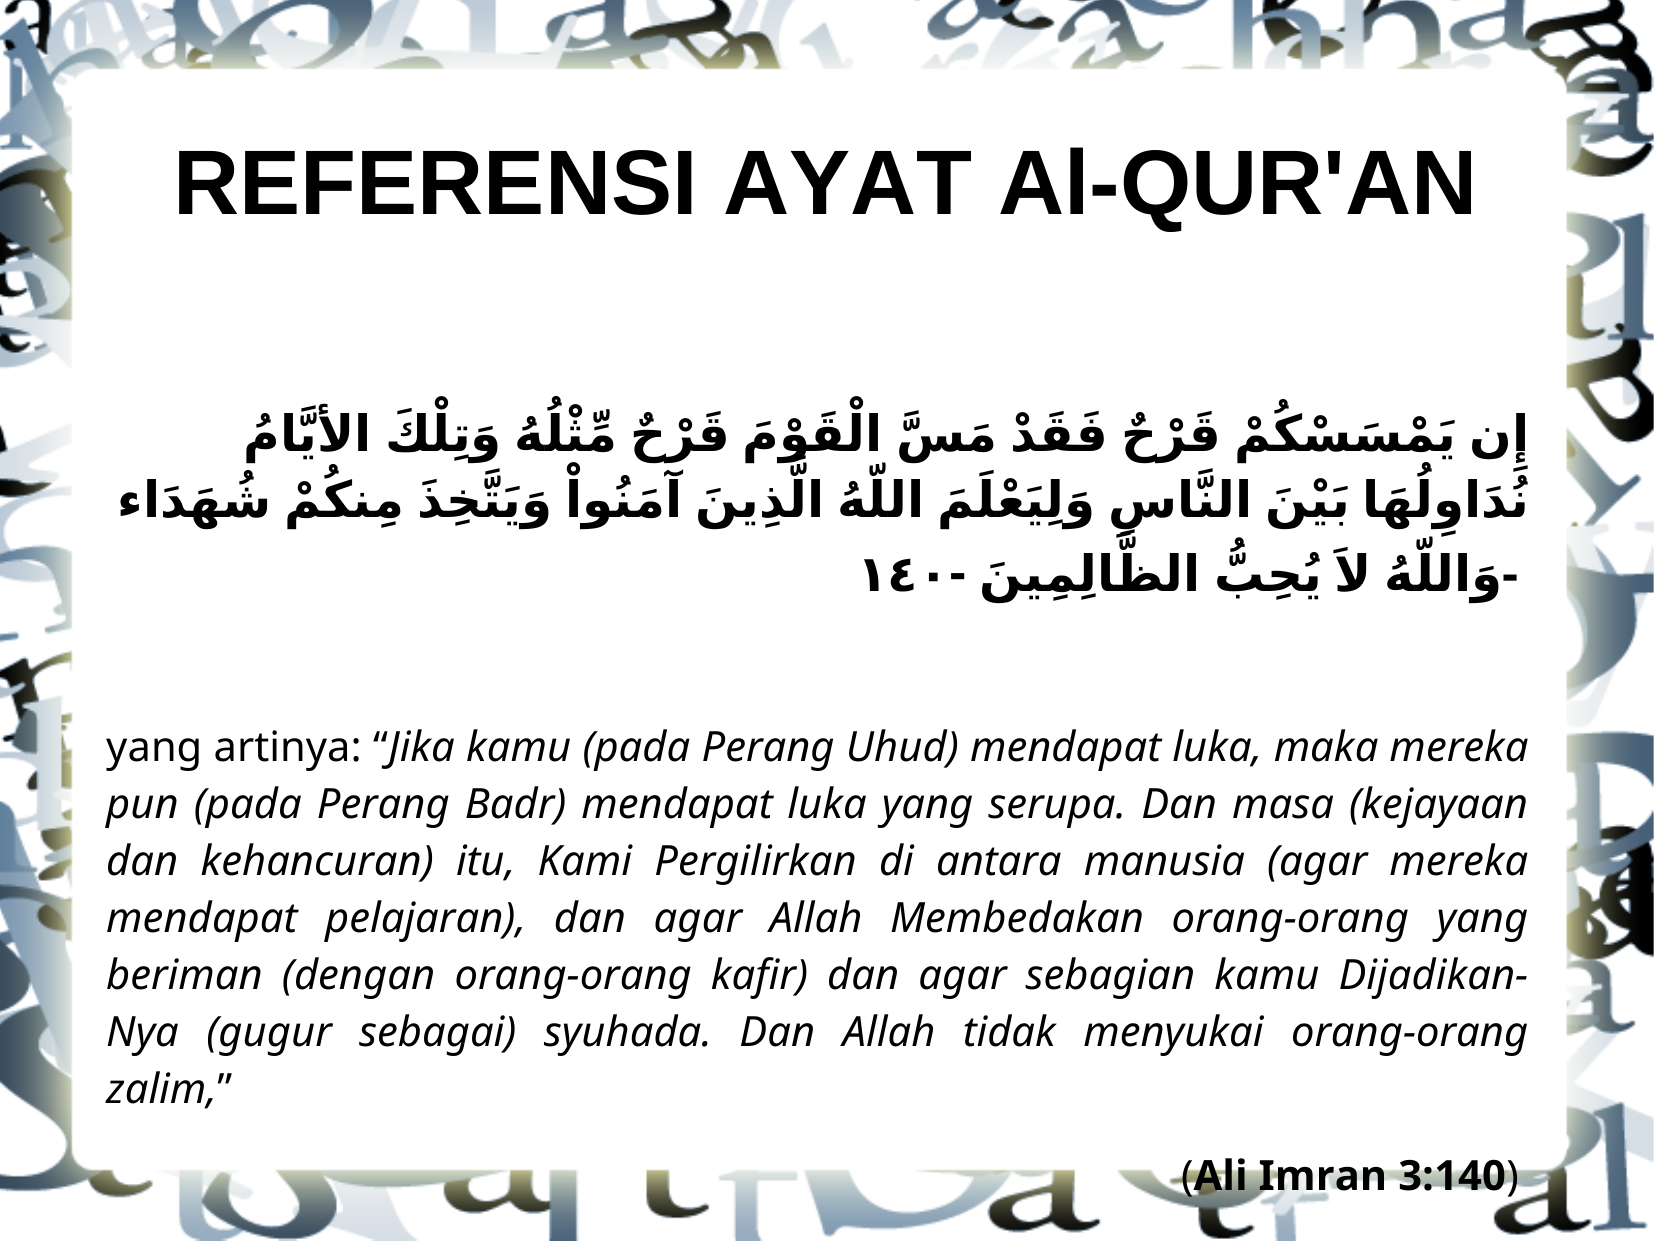

# REFERENSI AYAT Al-QUR'AN
إِن يَمْسَسْكُمْ قَرْحٌ فَقَدْ مَسَّ الْقَوْمَ قَرْحٌ مِّثْلُهُ وَتِلْكَ الأيَّامُ نُدَاوِلُهَا بَيْنَ النَّاسِ وَلِيَعْلَمَ اللّهُ الَّذِينَ آمَنُواْ وَيَتَّخِذَ مِنكُمْ شُهَدَاء وَاللّهُ لاَ يُحِبُّ الظَّالِمِينَ -١٤٠-
yang artinya: “Jika kamu (pada Perang Uhud) mendapat luka, maka mereka pun (pada Perang Badr) mendapat luka yang serupa. Dan masa (kejayaan dan kehancuran) itu, Kami Pergilirkan di antara manusia (agar mereka mendapat pelajaran), dan agar Allah Membedakan orang-orang yang beriman (dengan orang-orang kafir) dan agar sebagian kamu Dijadikan-Nya (gugur sebagai) syuhada. Dan Allah tidak menyukai orang-orang zalim,”
(Ali Imran 3:140)